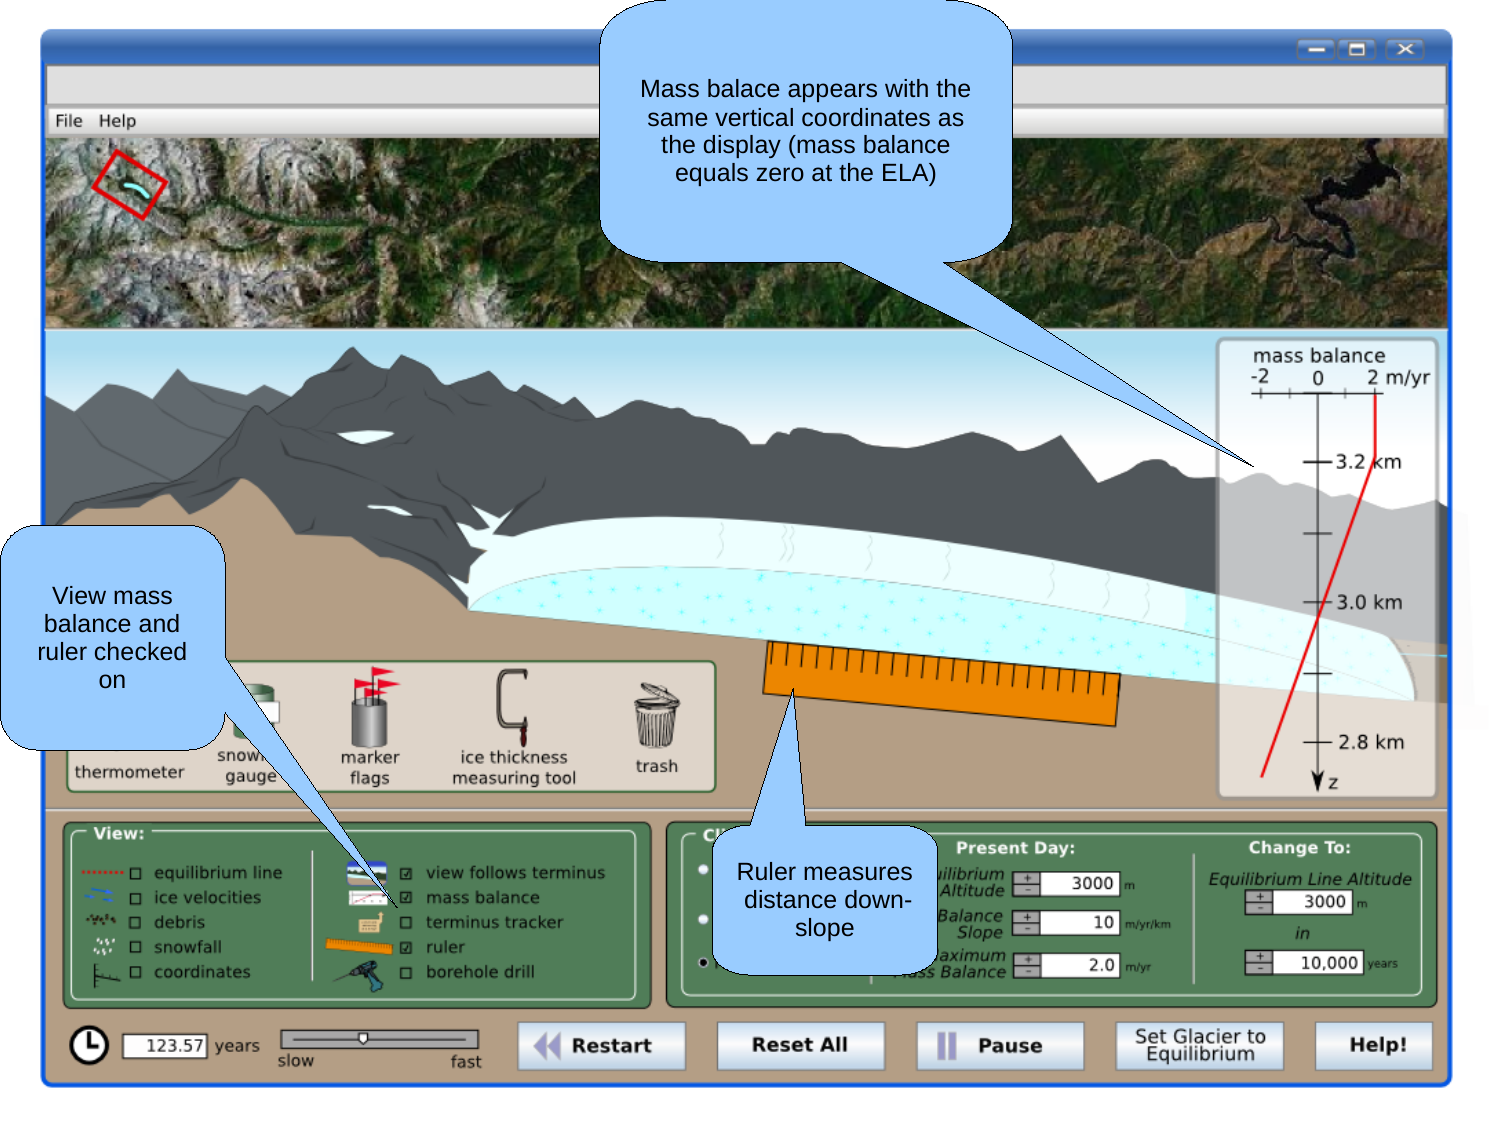

Mass balace appears with the same vertical coordinates as the display (mass balance equals zero at the ELA)
View mass balance and ruler checked on
Ruler measures distance down-slope